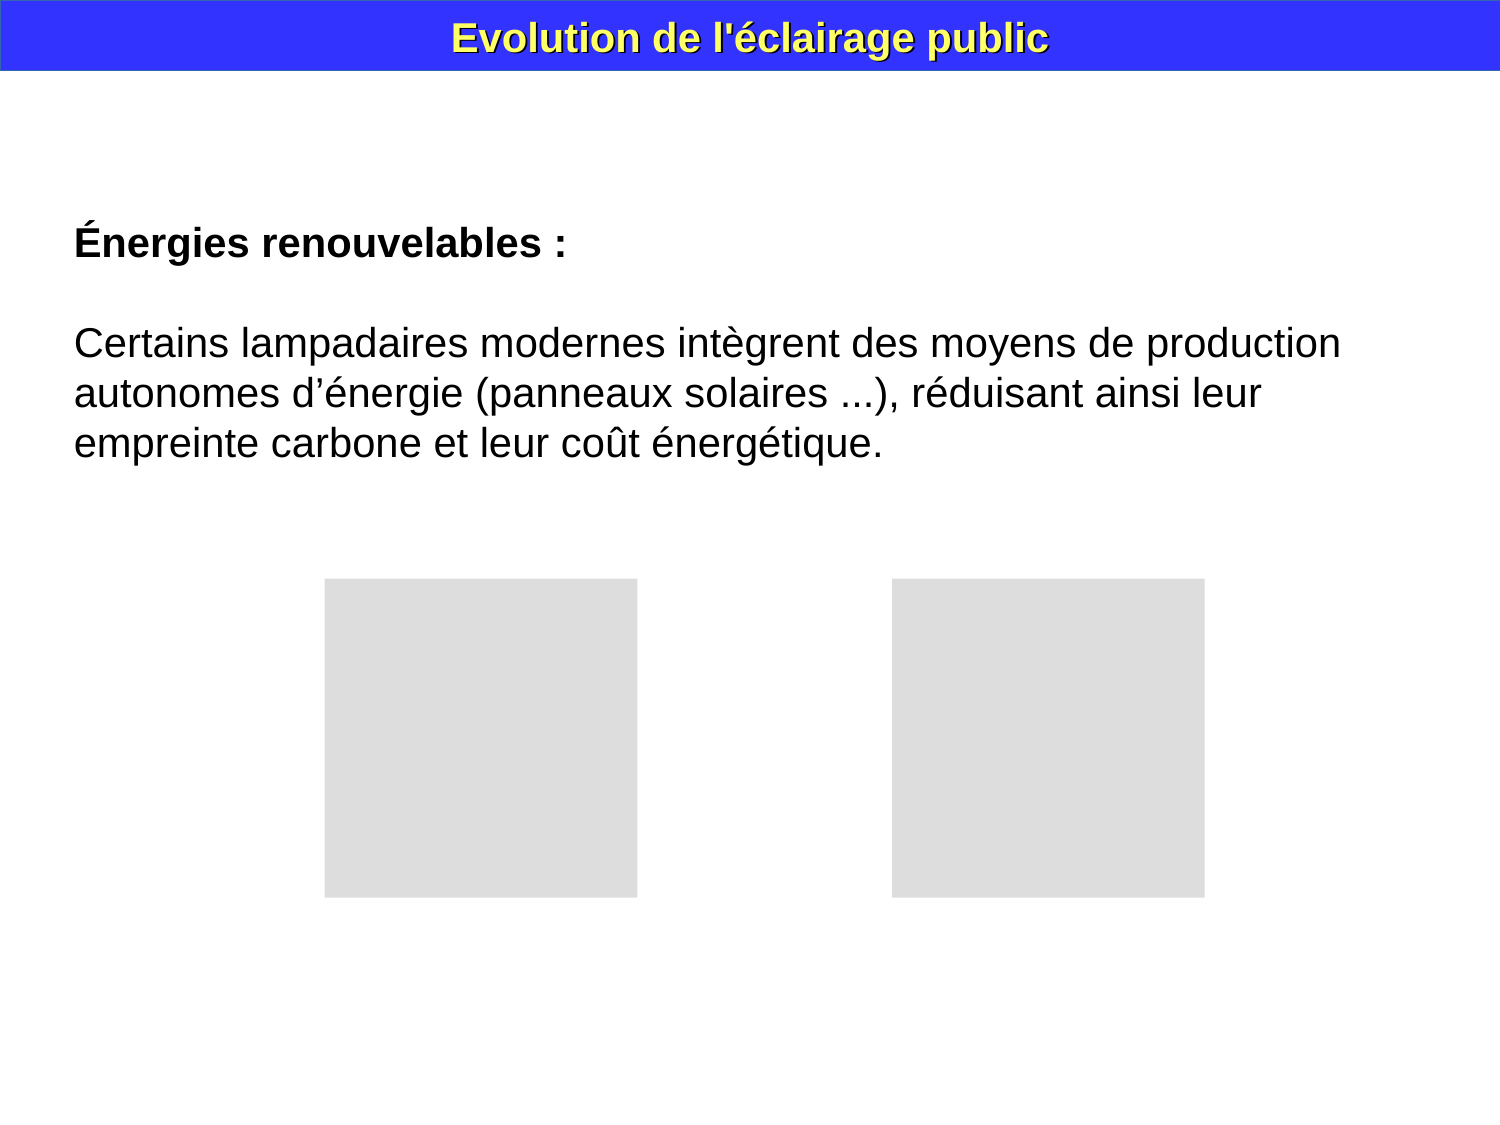

Evolution de l'éclairage public
Énergies renouvelables :
Certains lampadaires modernes intègrent des moyens de production autonomes d’énergie (panneaux solaires ...), réduisant ainsi leur empreinte carbone et leur coût énergétique.